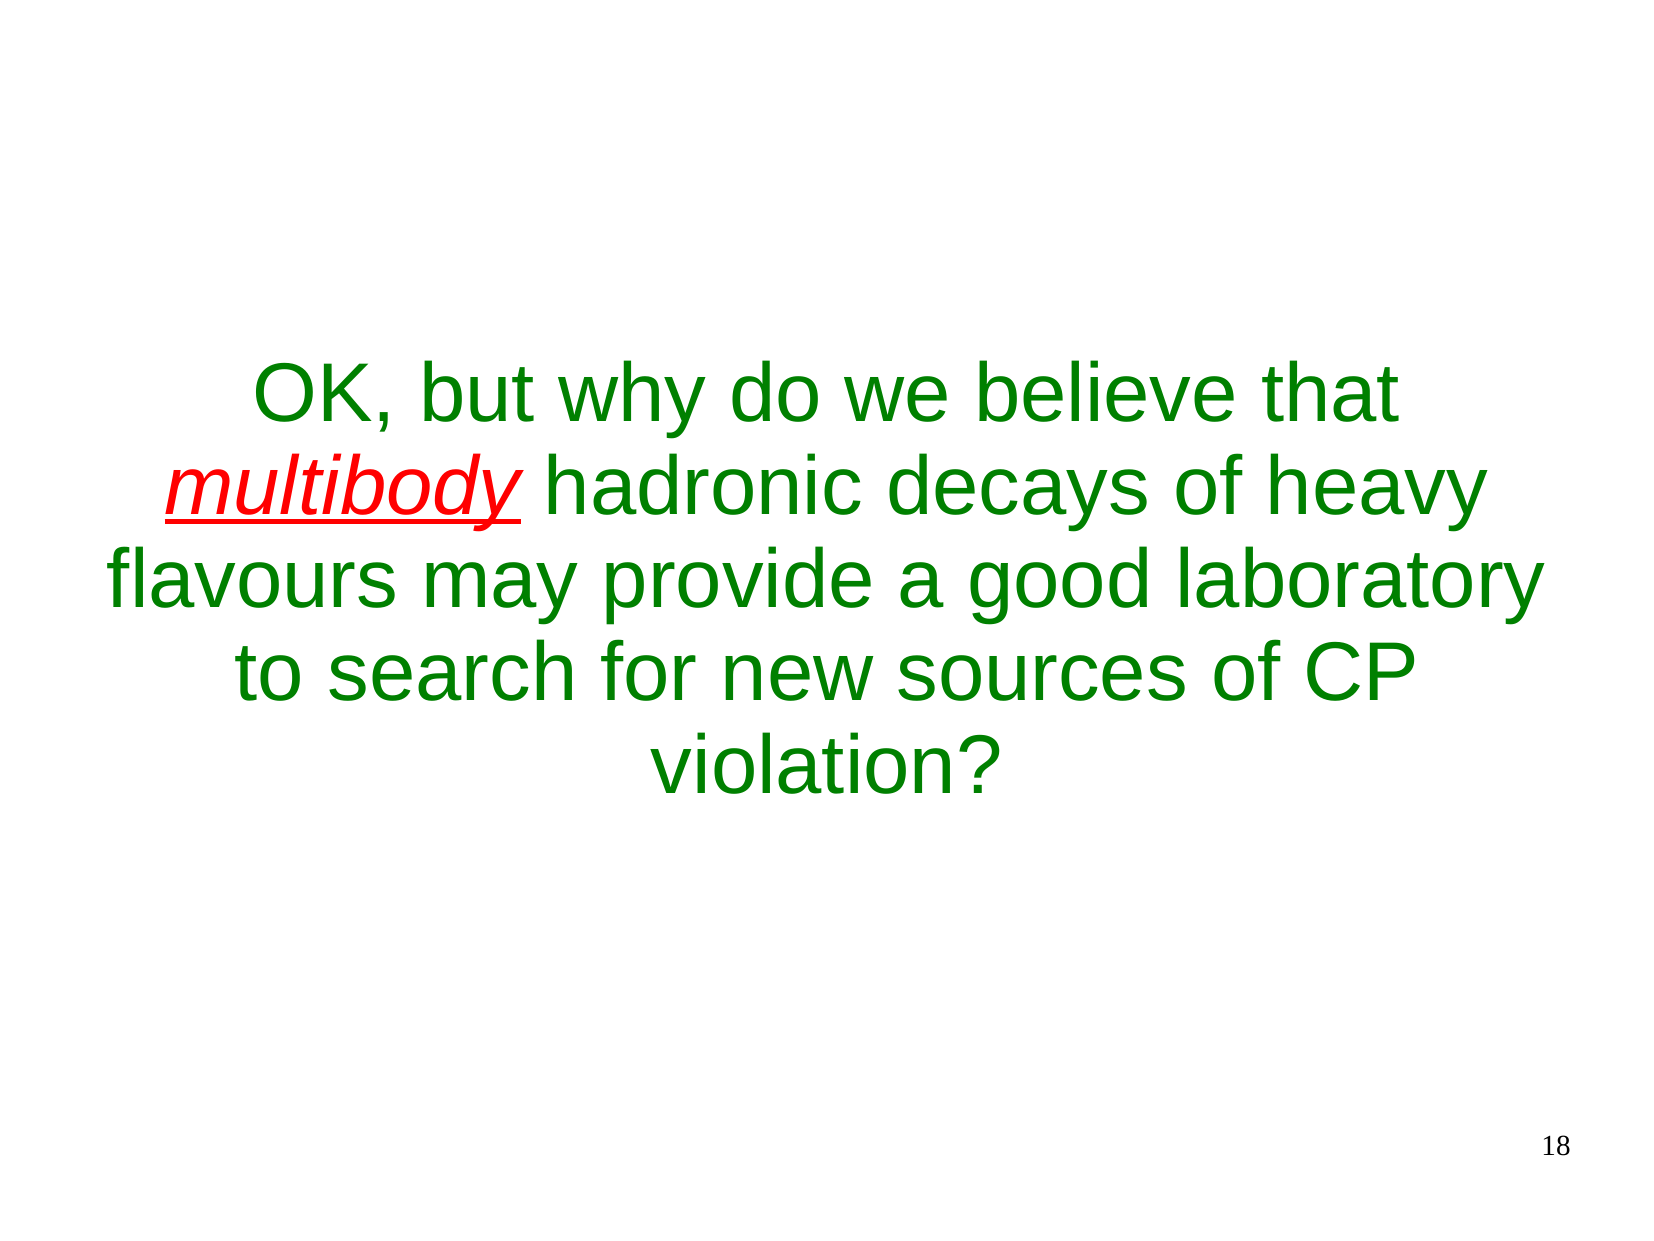

# OK, but why do we believe that multibody hadronic decays of heavy flavours may provide a good laboratory to search for new sources of CP violation?
18